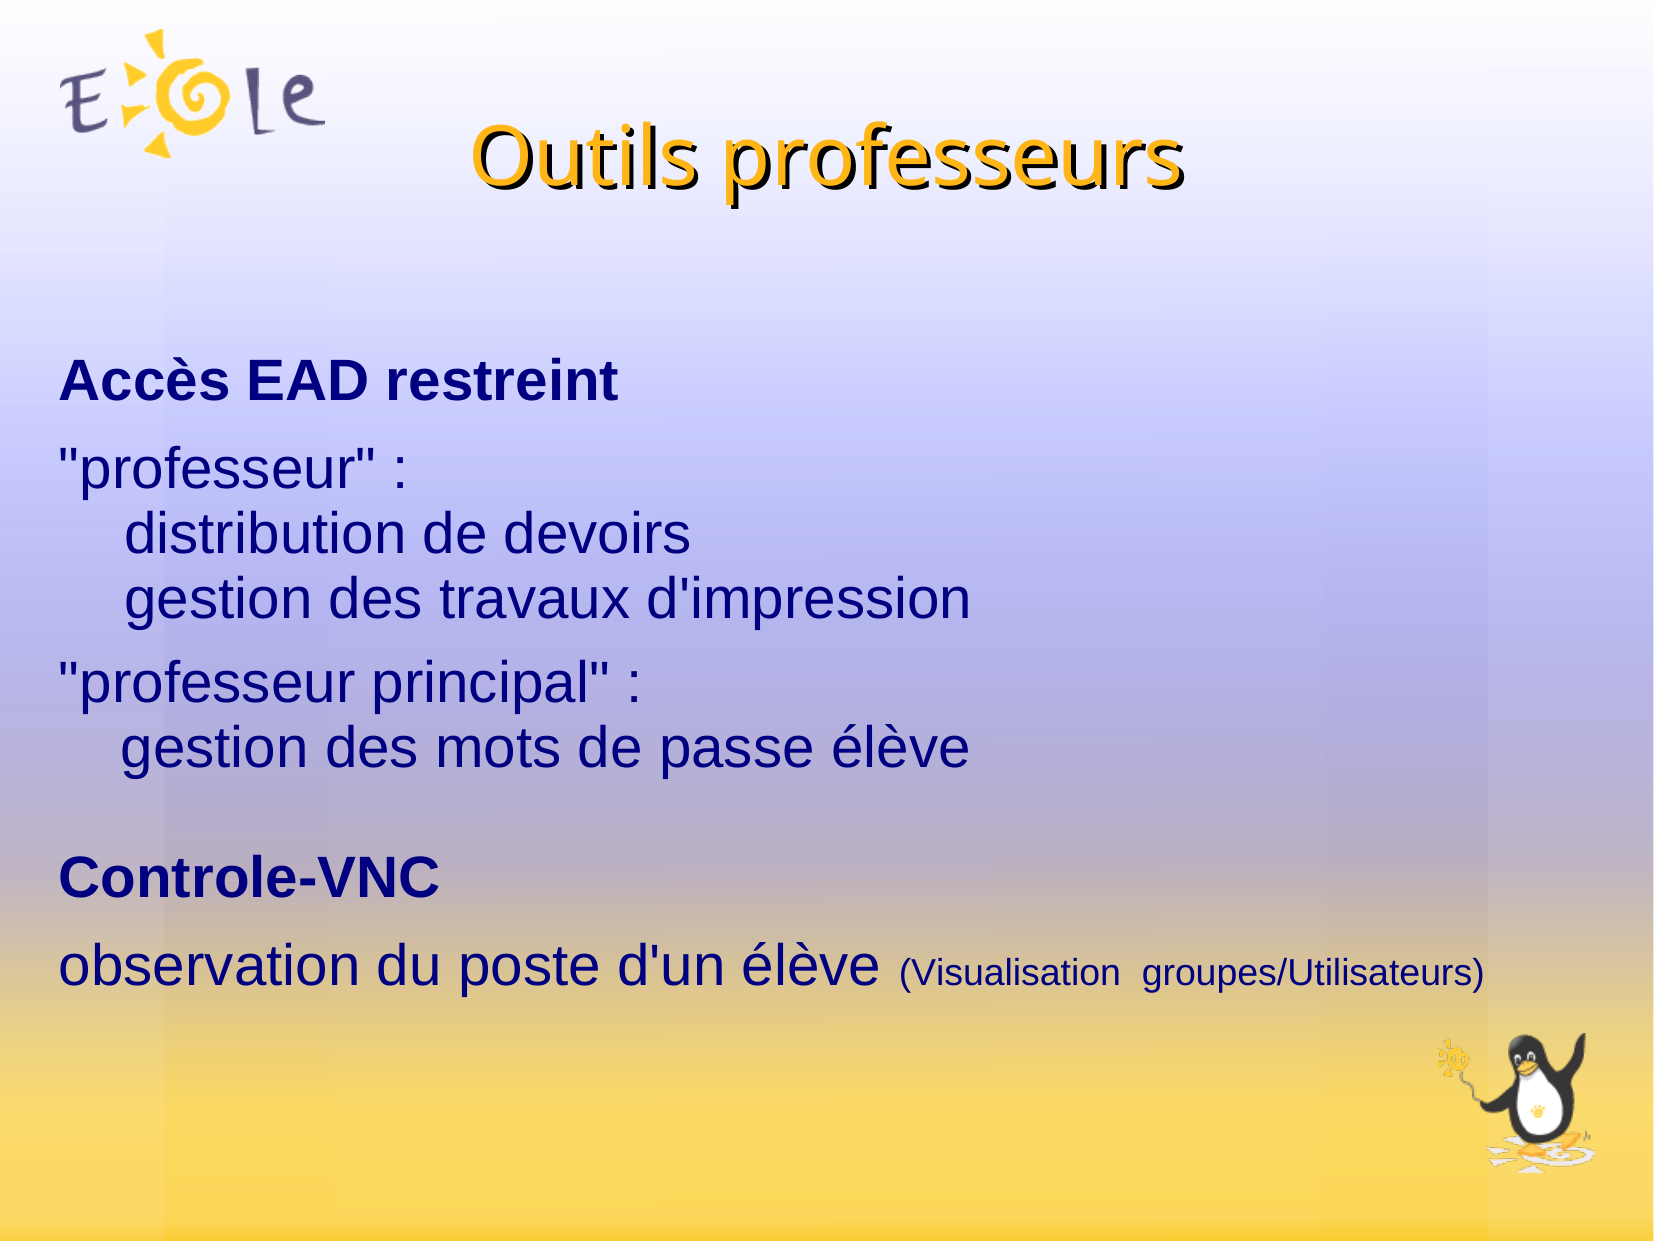

# Outils professeurs
Accès EAD restreint
"professeur" :
distribution de devoirs
gestion des travaux d'impression
"professeur principal" :
gestion des mots de passe élève
Controle-VNC
observation du poste d'un élève (Visualisation groupes/Utilisateurs)